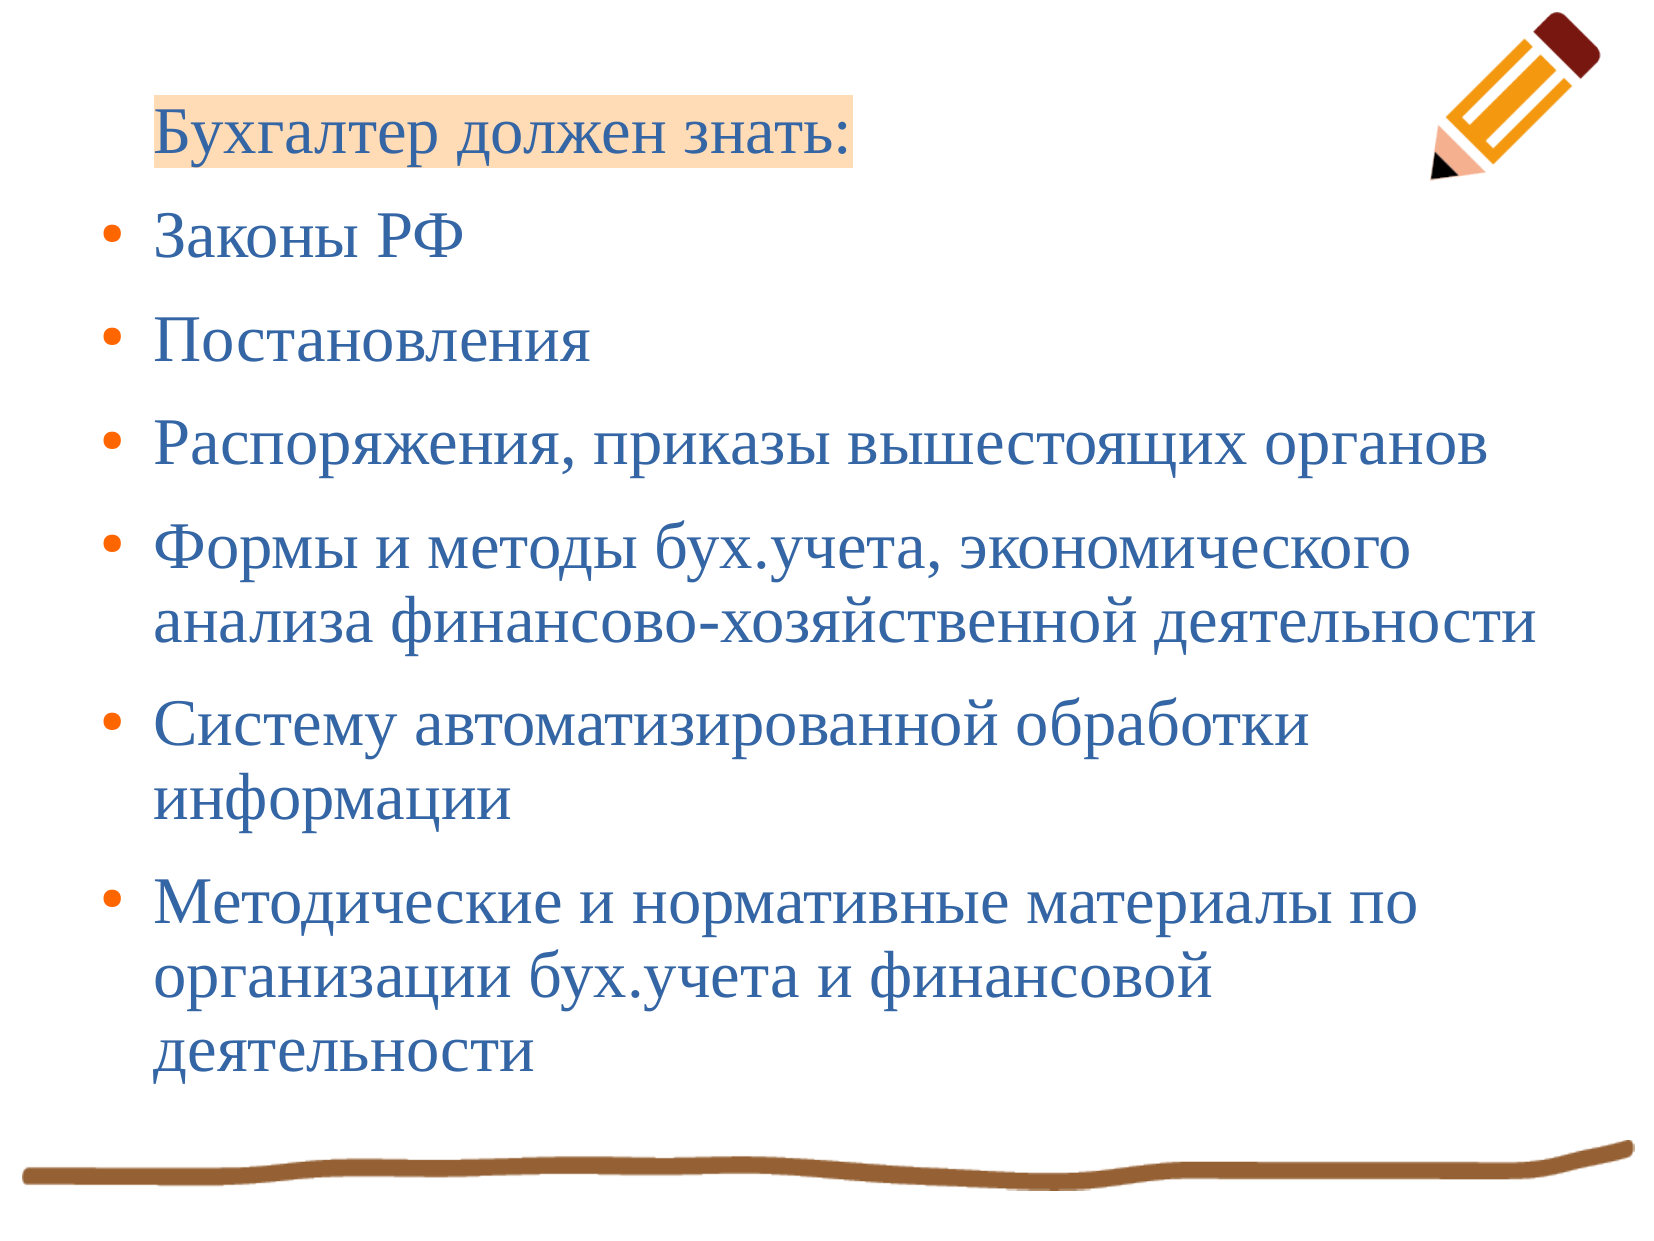

# Бухгалтер должен знать:
Законы РФ
Постановления
Распоряжения, приказы вышестоящих органов
Формы и методы бух.учета, экономического анализа финансово-хозяйственной деятельности
Систему автоматизированной обработки информации
Методические и нормативные материалы по организации бух.учета и финансовой деятельности